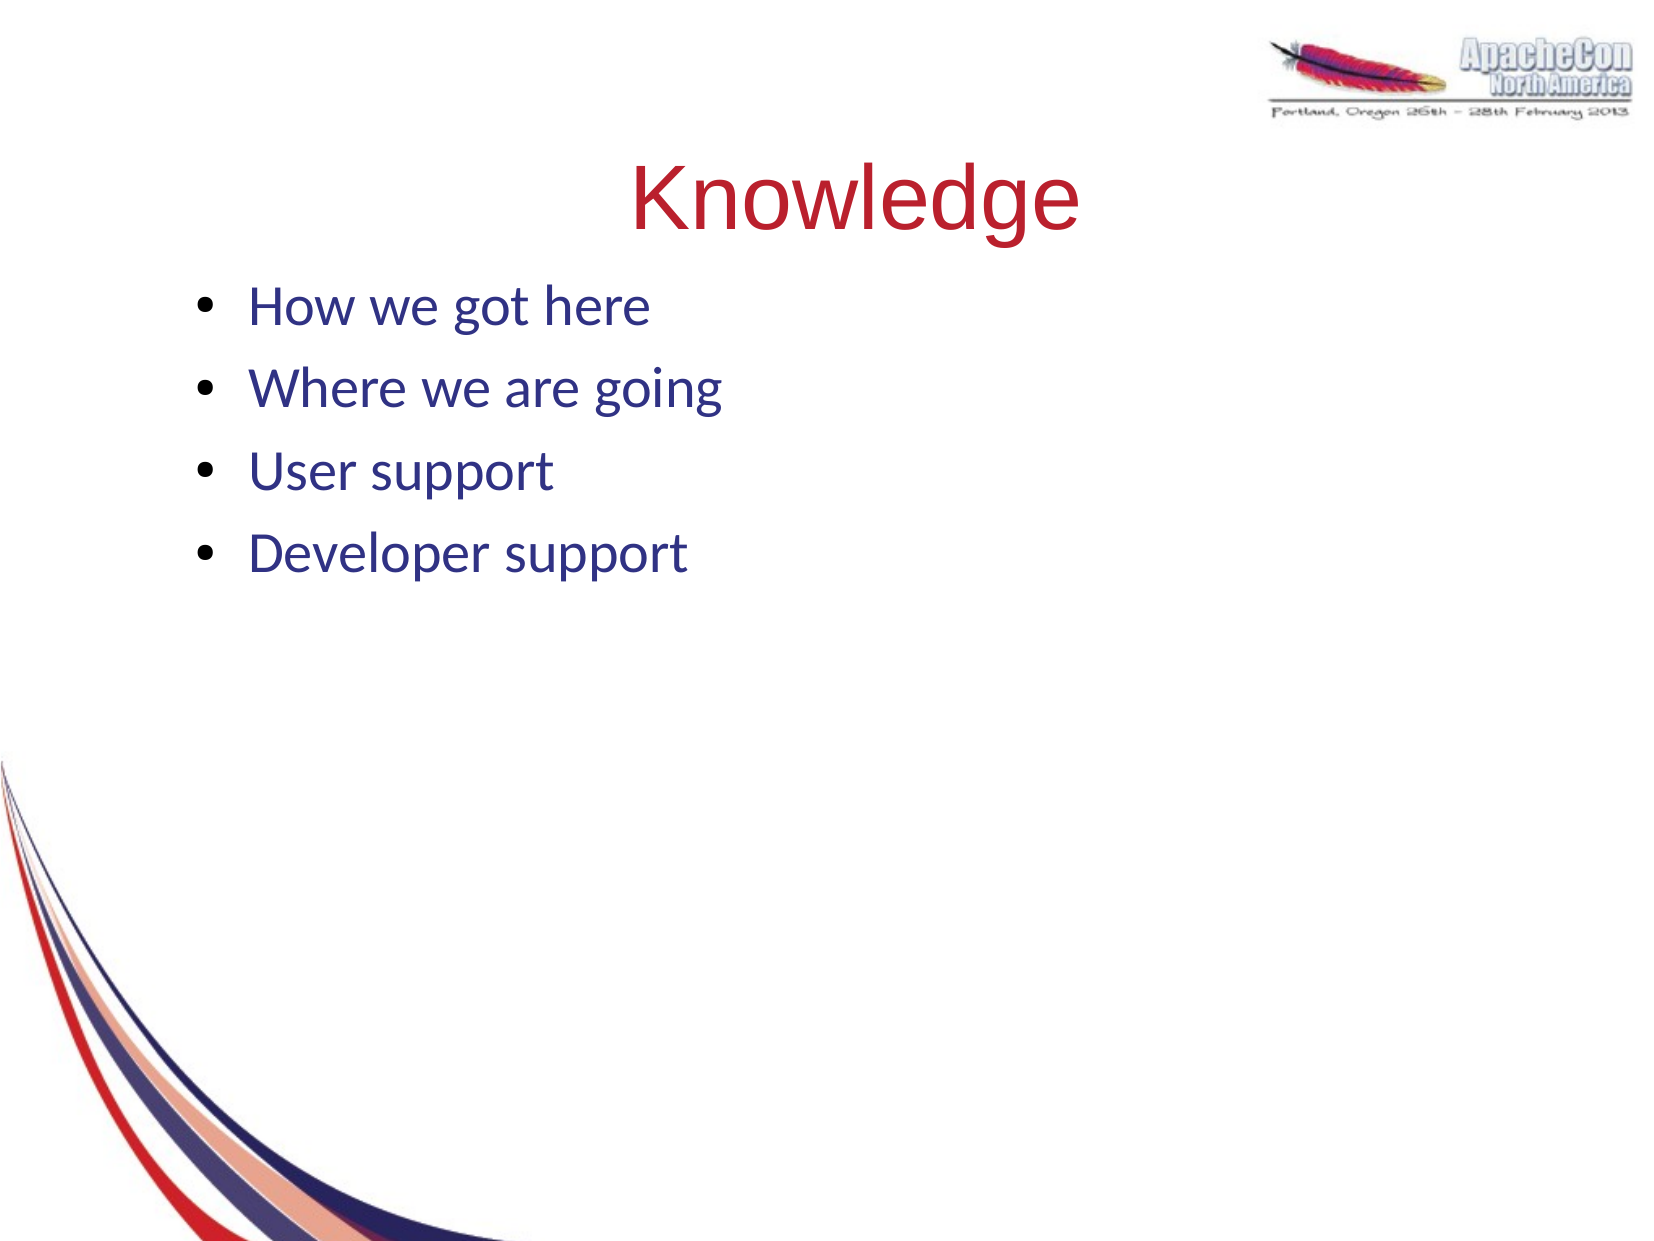

# Knowledge
How we got here
Where we are going
User support
Developer support